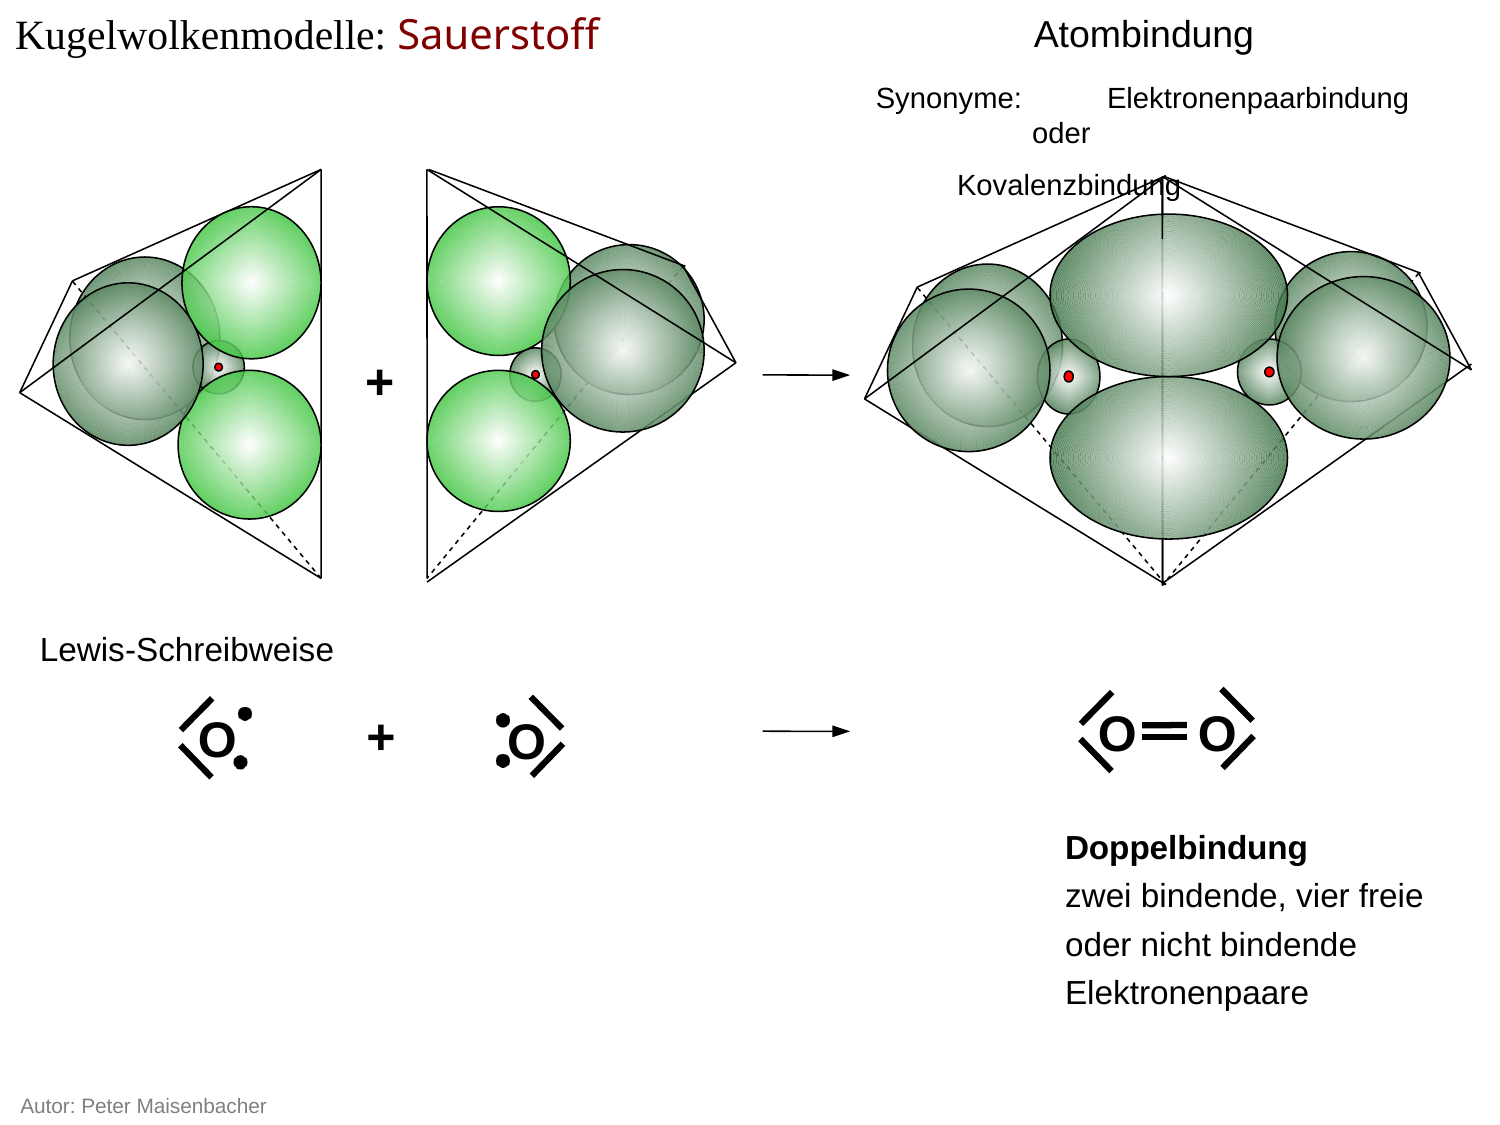

Kugelwolkenmodelle: Sauerstoff
Atombindung
Synonyme: 	Elektronenpaarbindung oder
	Kovalenzbindung
+
Lewis-Schreibweise
O
O
+
O
O
Doppelbindung
zwei bindende, vier freie
oder nicht bindende
Elektronenpaare
Autor: Peter Maisenbacher